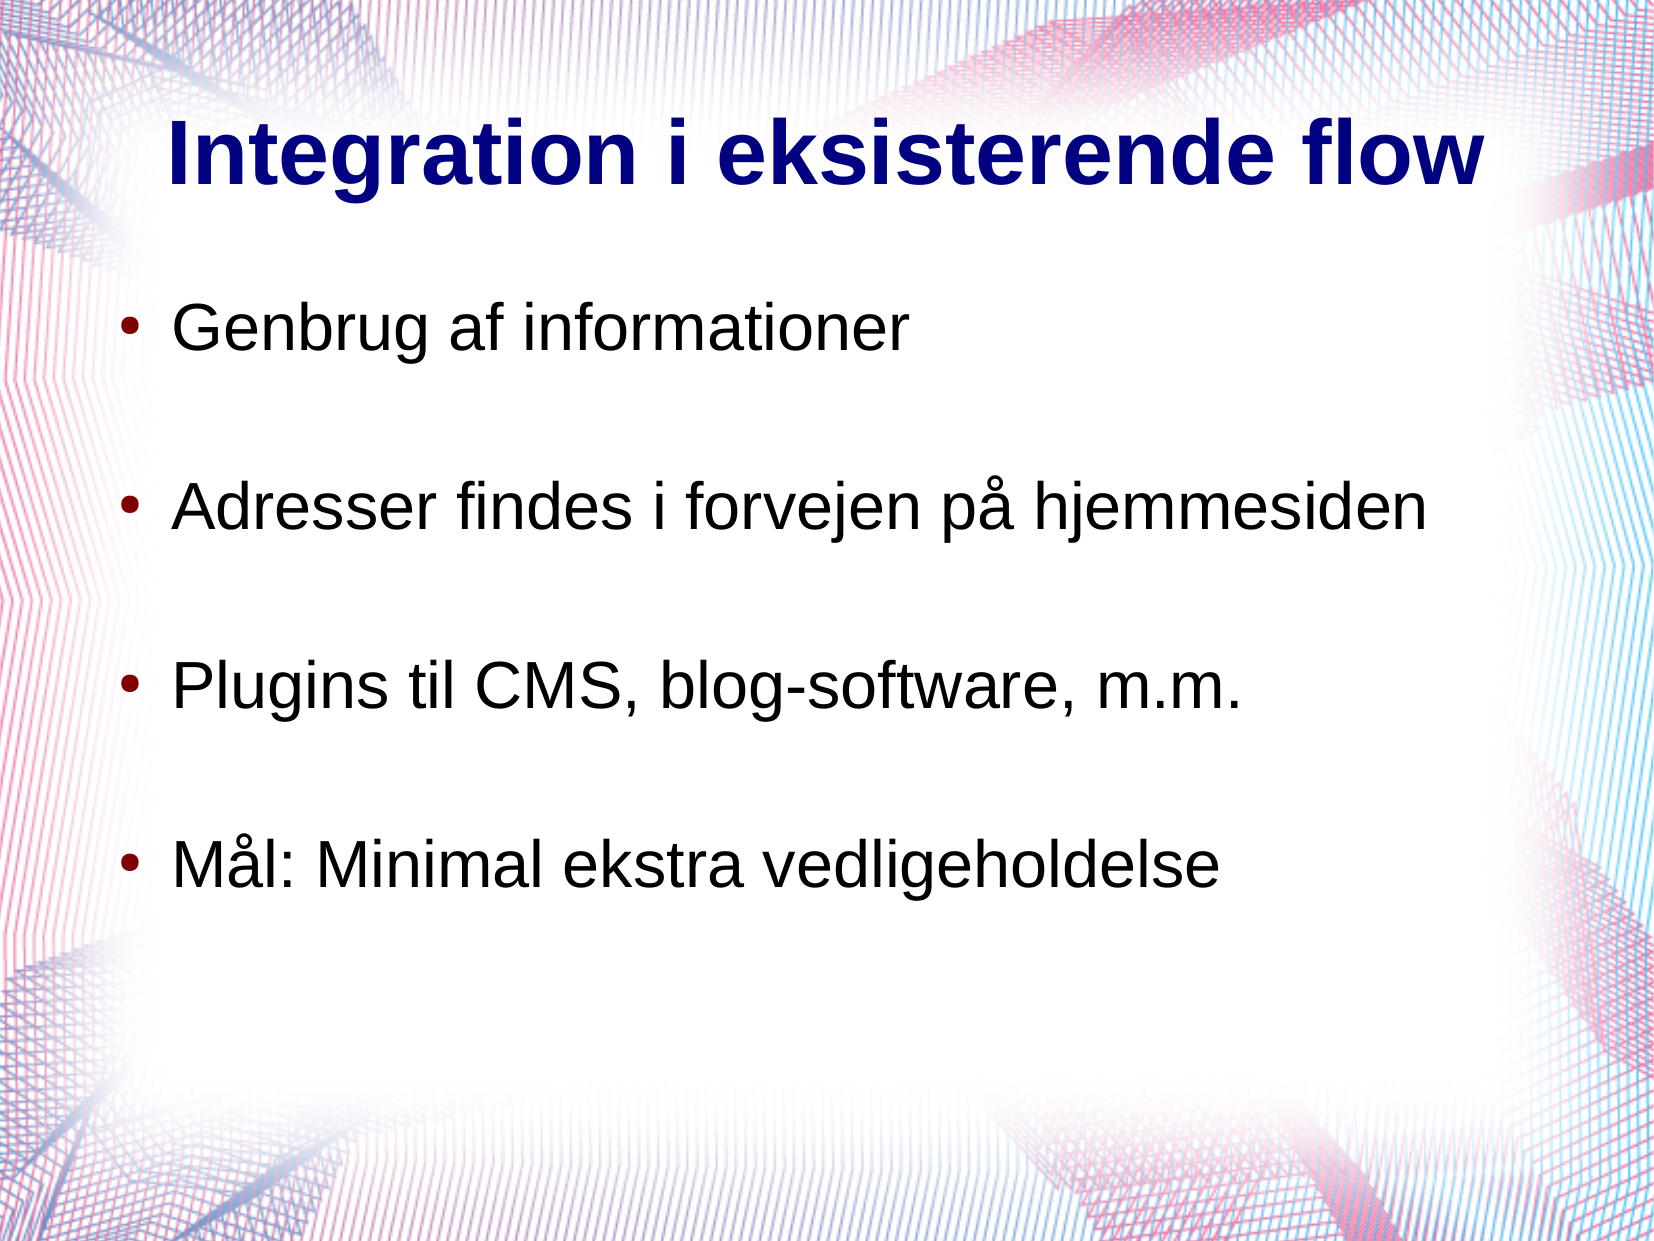

# Integration i eksisterende flow
Genbrug af informationer
Adresser findes i forvejen på hjemmesiden
Plugins til CMS, blog-software, m.m.
Mål: Minimal ekstra vedligeholdelse